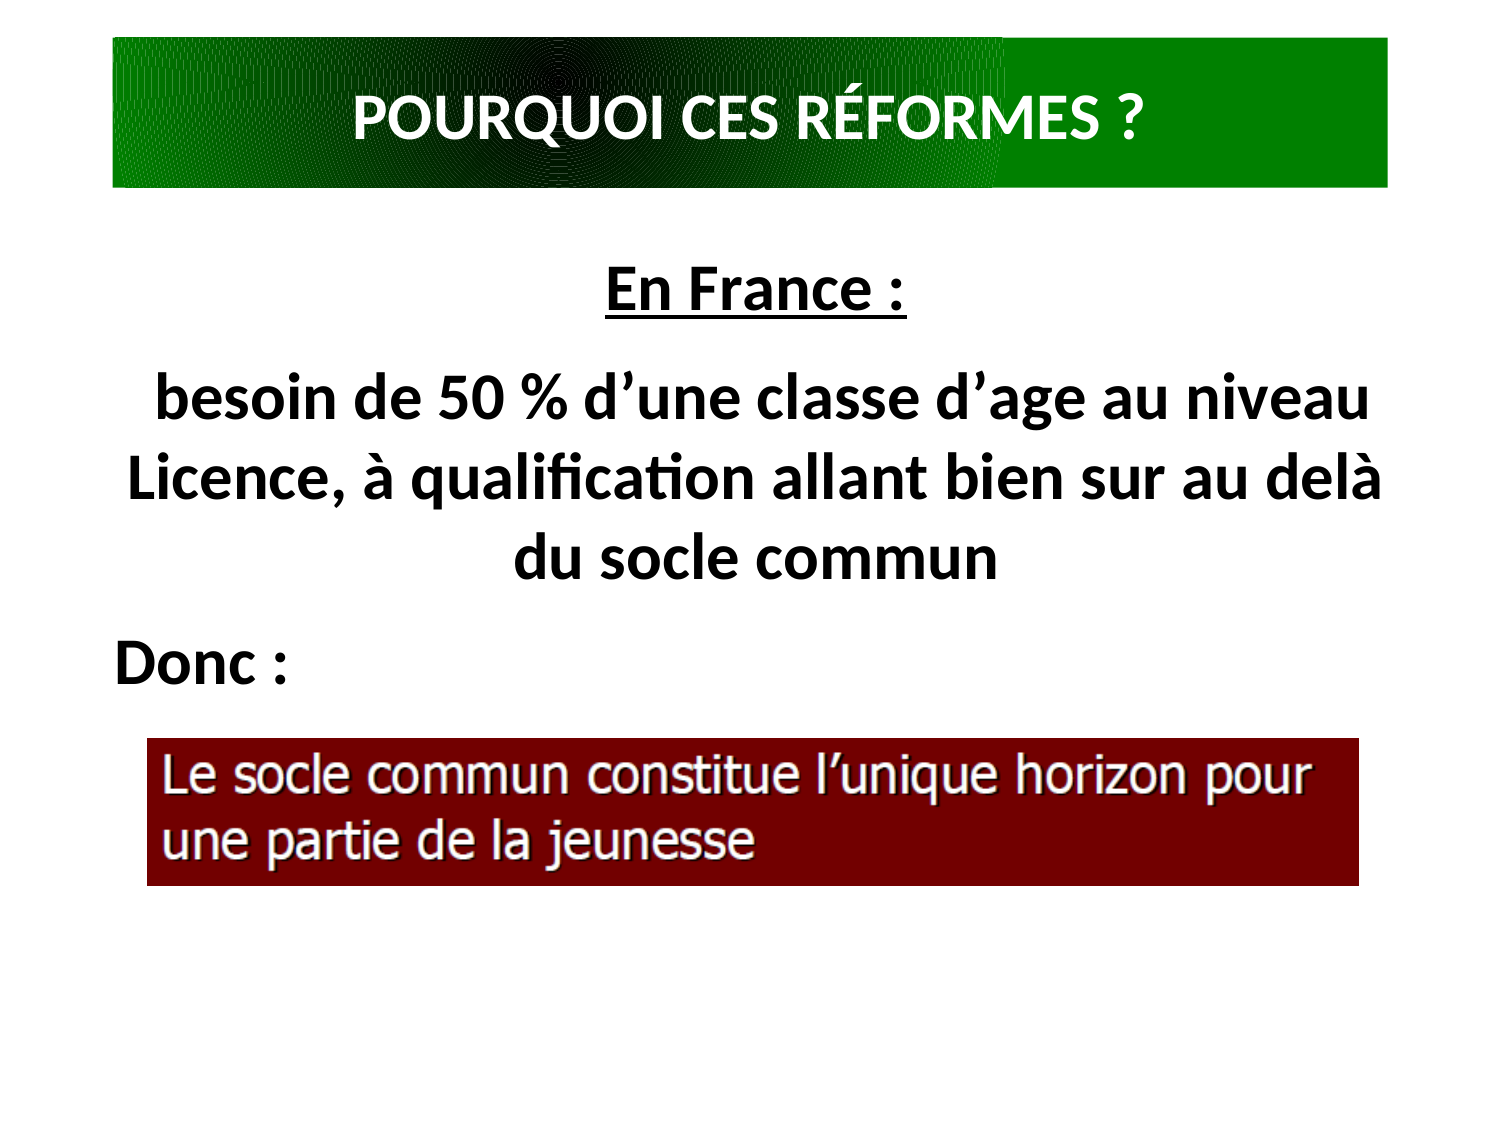

# POURQUOI CES RÉFORMES ?
En France :
 besoin de 50 % d’une classe d’age au niveau Licence, à qualification allant bien sur au delà du socle commun
Donc :